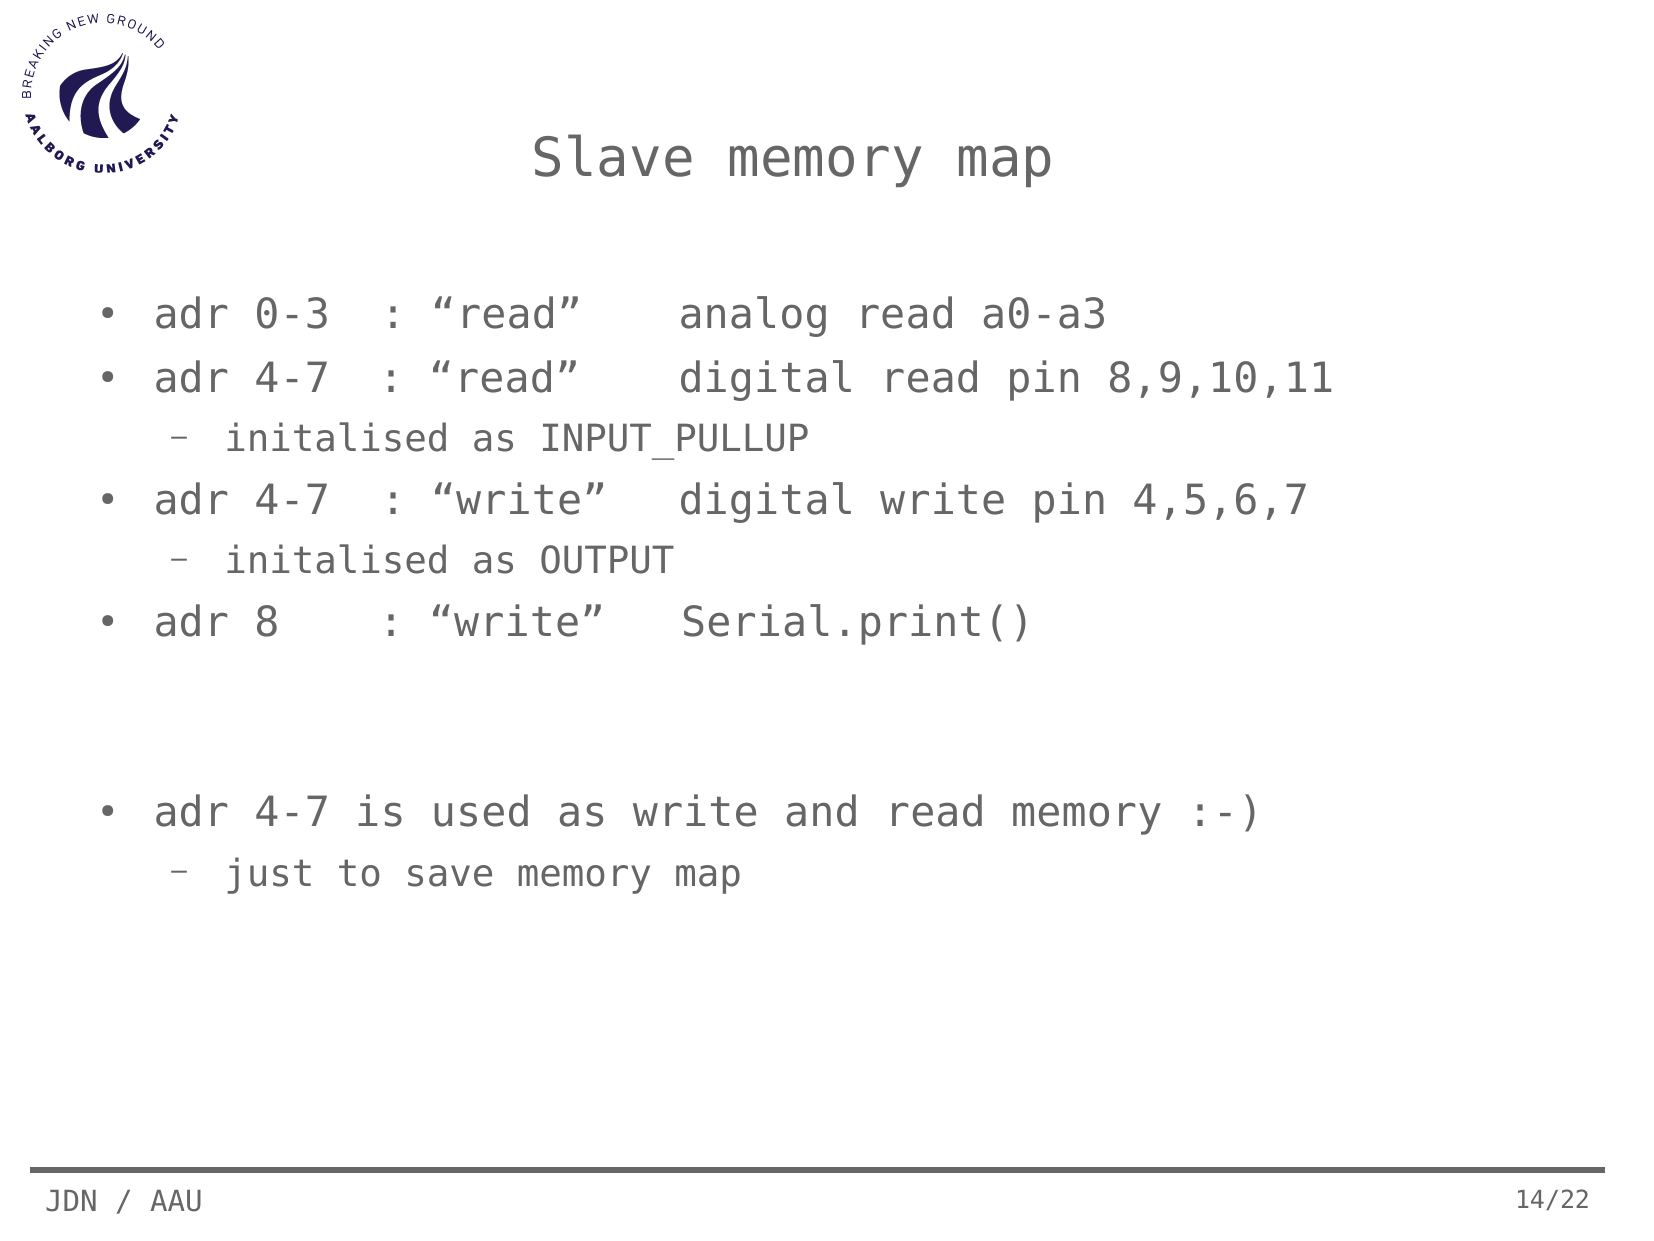

# Slave memory map
adr 0-3 : “read” 	analog read a0-a3
adr 4-7	: “read”		digital read pin 8,9,10,11
initalised as INPUT_PULLUP
adr 4-7 : “write”	digital write pin 4,5,6,7
initalised as OUTPUT
adr 8		: “write” Serial.print()
adr 4-7 is used as write and read memory :-)
just to save memory map